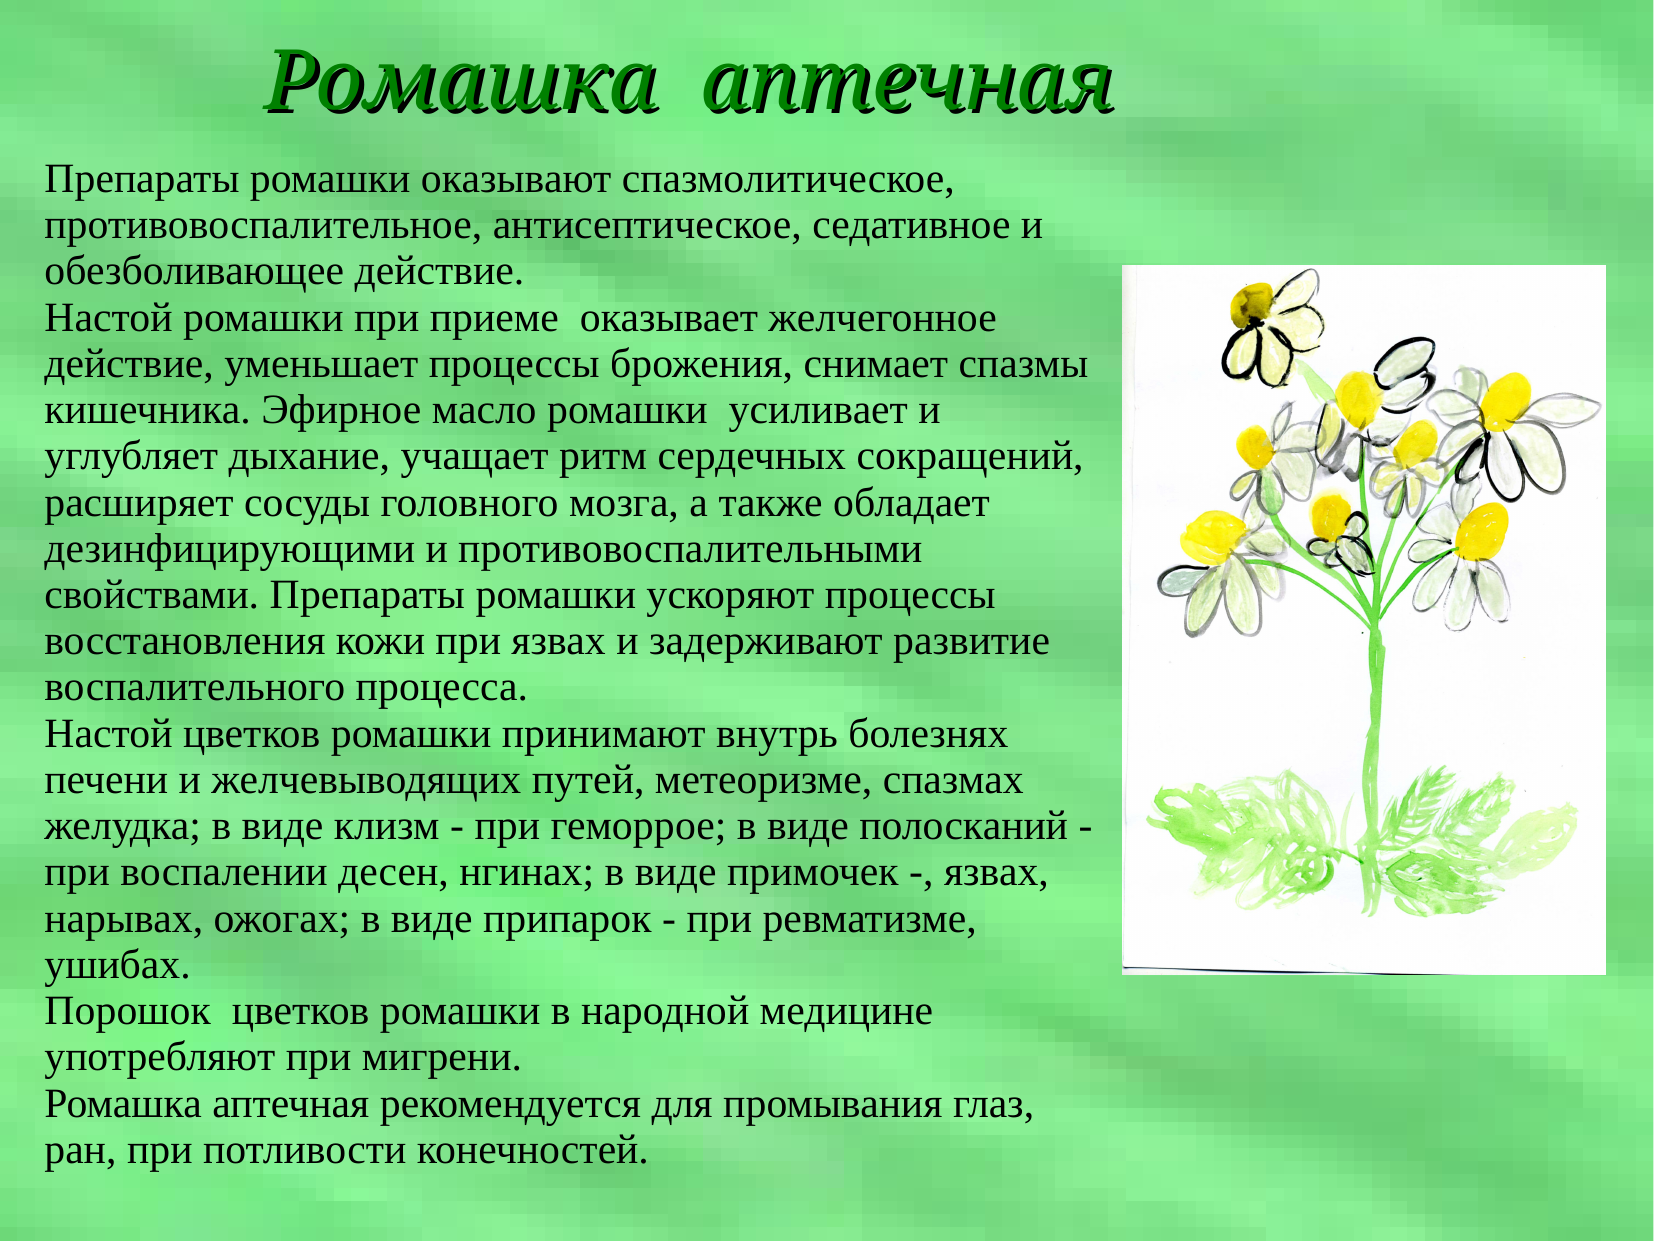

Ромашка аптечная
Препараты ромашки оказывают спазмолитическое, противовоспалительное, антисептическое, седативное и обезболивающее действие.
Настой ромашки при приеме оказывает желчегонное действие, уменьшает процессы брожения, снимает спазмы кишечника. Эфирное масло ромашки усиливает и углубляет дыхание, учащает ритм сердечных сокращений, расширяет сосуды головного мозга, а также обладает дезинфицирующими и противовоспалительными свойствами. Препараты ромашки ускоряют процессы восстановления кожи при язвах и задерживают развитие воспалительного процесса.
Настой цветков ромашки принимают внутрь болезнях печени и желчевыводящих путей, метеоризме, спазмах желудка; в виде клизм - при геморрое; в виде полосканий - при воспалении десен, нгинах; в виде примочек -, язвах, нарывах, ожогах; в виде припарок - при ревматизме, ушибах.
Порошок цветков ромашки в народной медицине употребляют при мигрени.
Ромашка аптечная рекомендуется для промывания глаз, ран, при потливости конечностей.